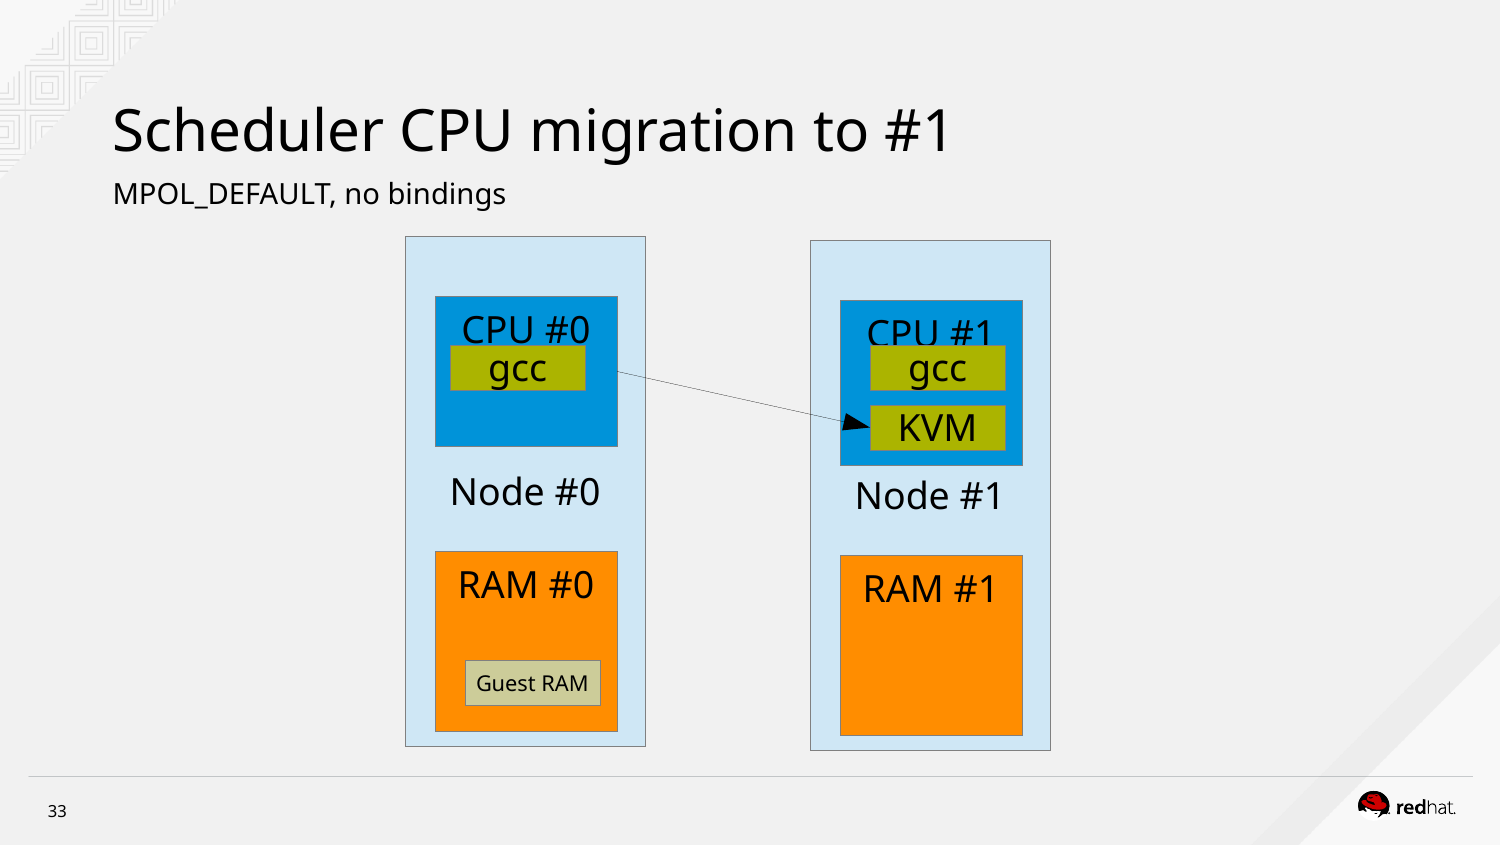

# Scheduler CPU migration to #1
MPOL_DEFAULT, no bindings
Node #0
Node #1
CPU #0
CPU #1
gcc
gcc
KVM
RAM #0
RAM #1
Guest RAM
33